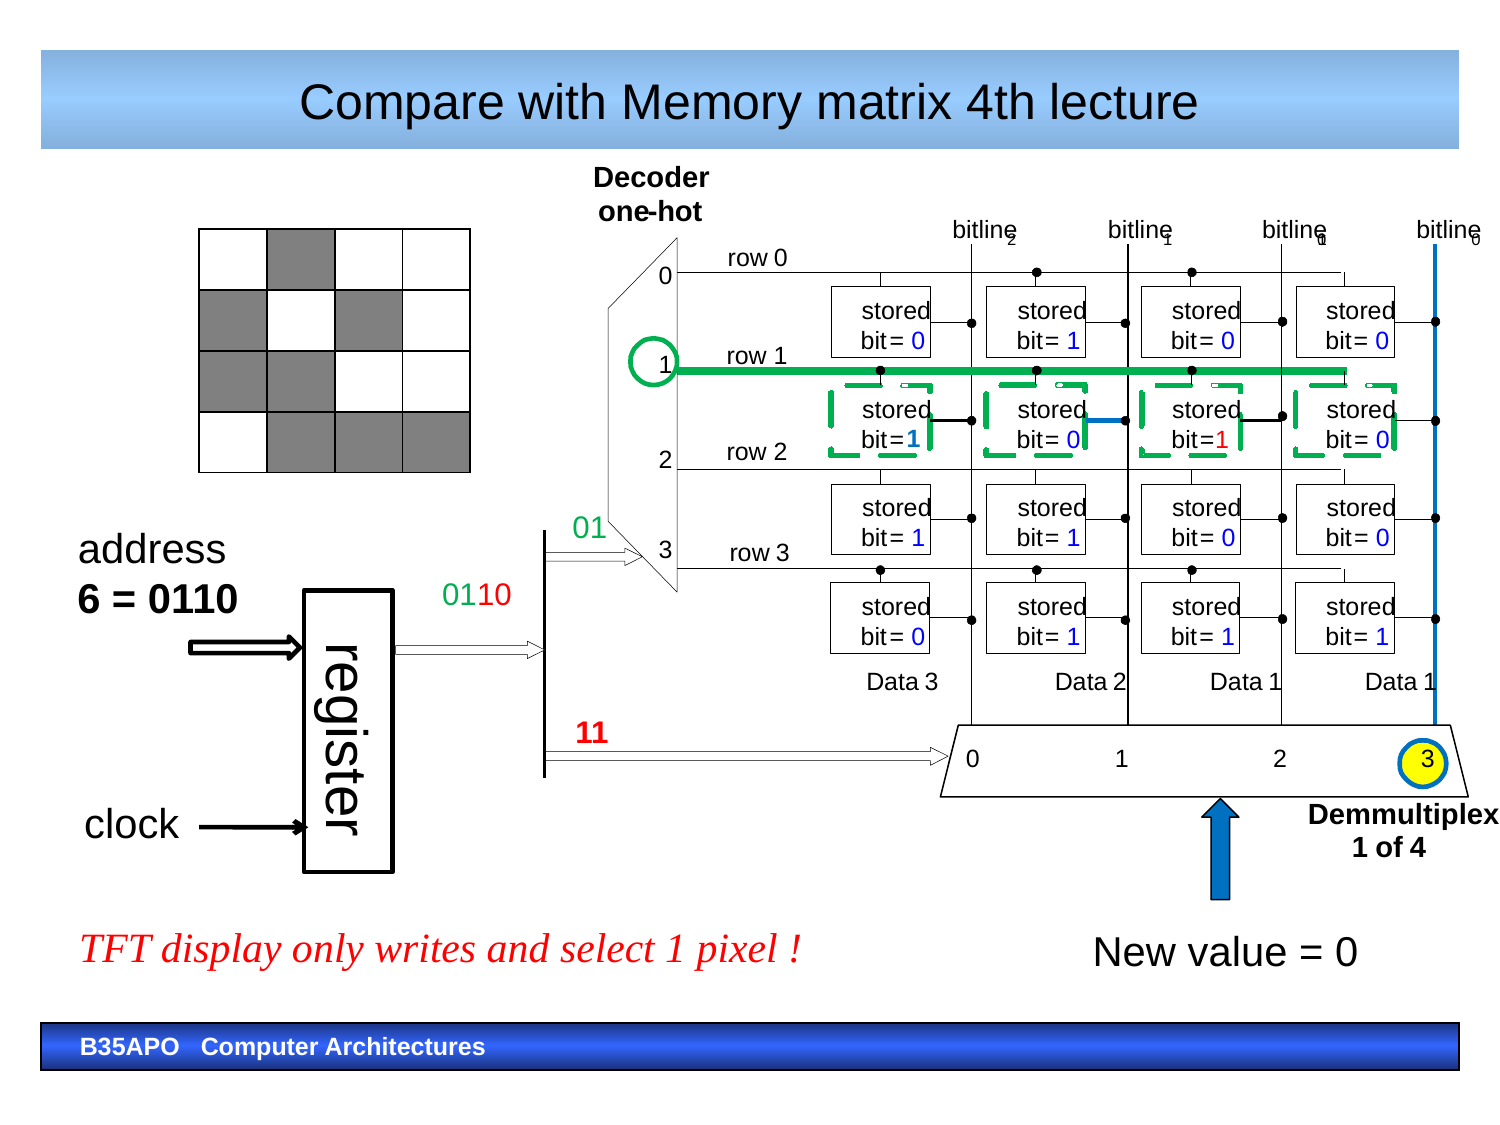

# Compare with Memory matrix 4th lecture
Decoder
one
-
hot
bitline
bitline
bitline
bitline
2
1
0
1
0
row
0
stored
stored
stored
stored
bit
=
0
bit
=
1
bit
=
0
bit
=
0
row
1
stored
stored
stored
stored
1
bit
=
bit
=
0
bit
=
1
bit
=
0
row
2
stored
stored
stored
stored
01
bit
=
1
bit
=
1
bit
=
0
bit
=
0
row
3
01
10
stored
stored
stored
stored
bit
=
0
bit
=
1
bit
=
1
bit
=
1
Data
3
| | | | |
| --- | --- | --- | --- |
| | | | |
| | | | |
| | | | |
0
1
2
address
6 = 0110
3
Data
2
Data
1
Data
1
register
11
0
1
2
3
clock
Demmultiplexer
1
of
4
TFT display only writes and select 1 pixel !
New value = 0
B35APO Computer Architectures